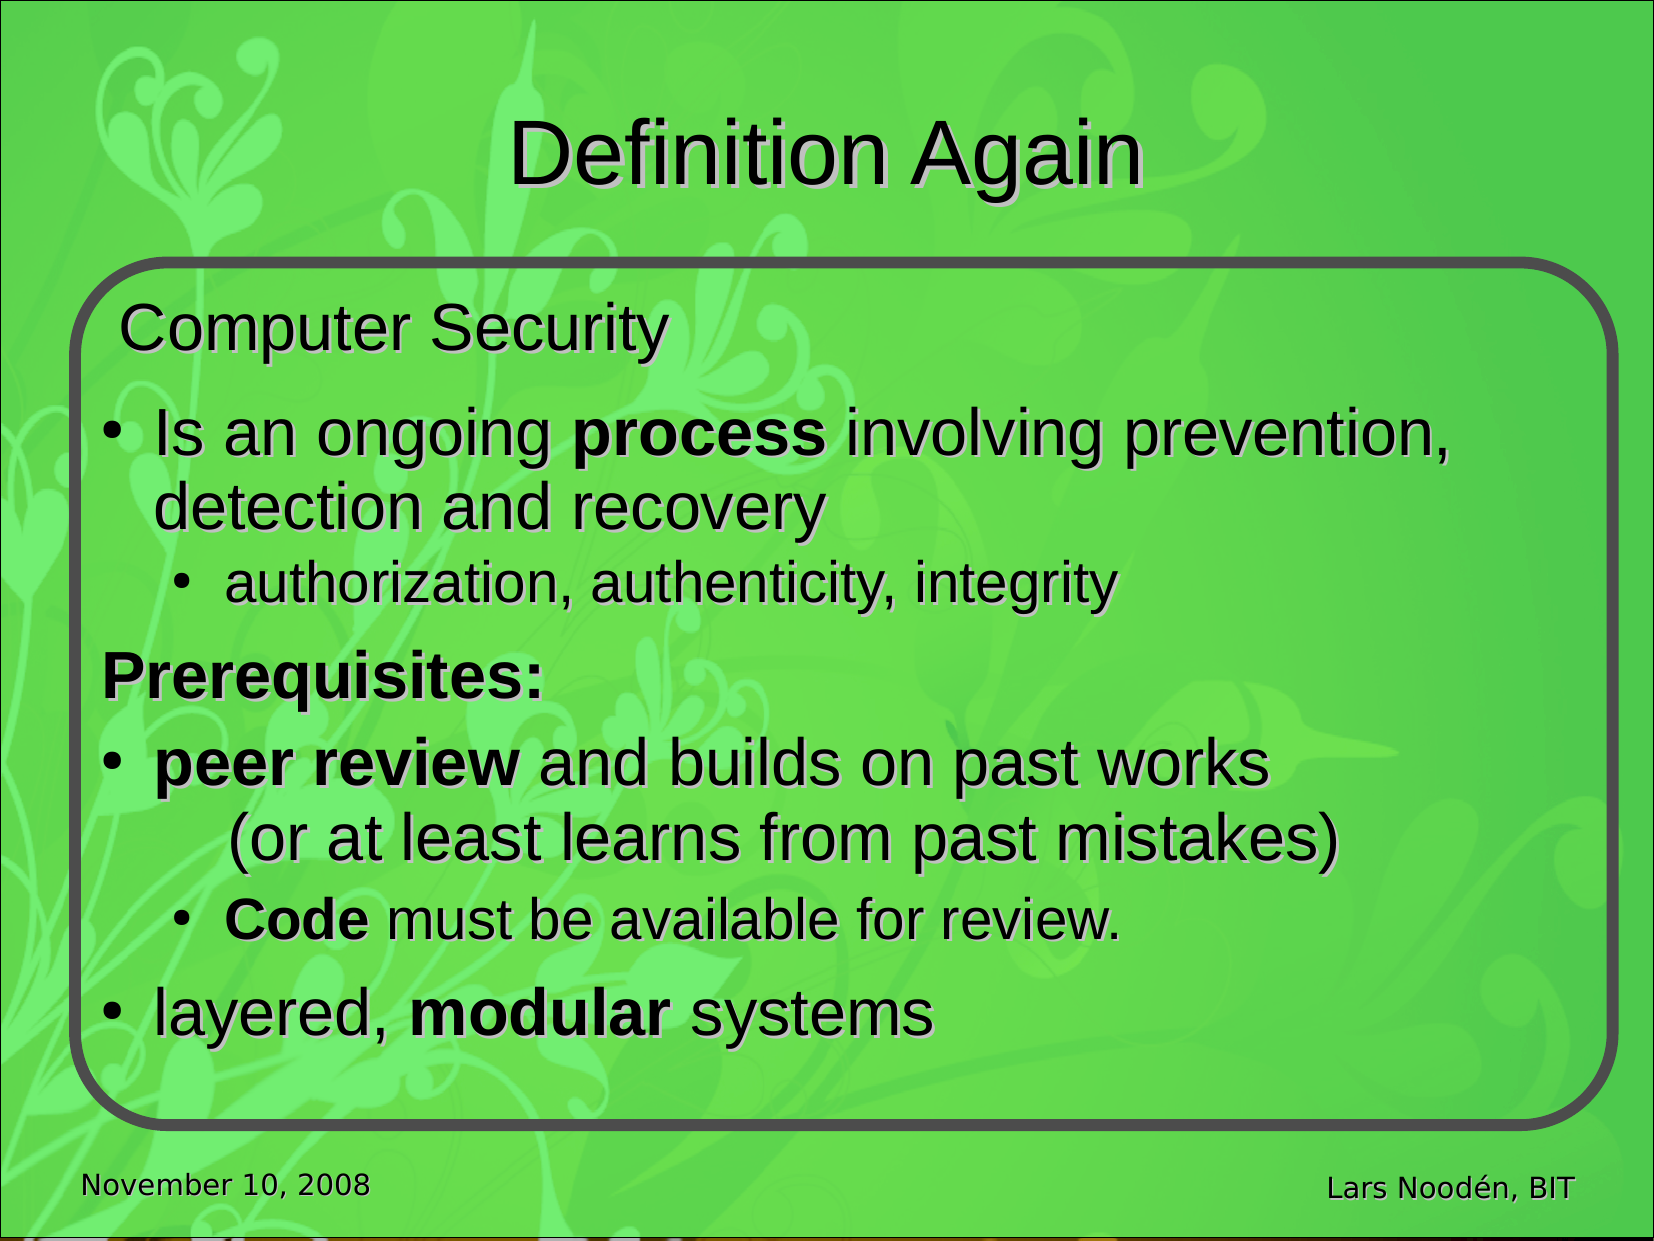

# Definition Again
 Computer Security
Is an ongoing process involving prevention, detection and recovery
authorization, authenticity, integrity
 Prerequisites:
peer review and builds on past works
	(or at least learns from past mistakes)
Code must be available for review.
layered, modular systems